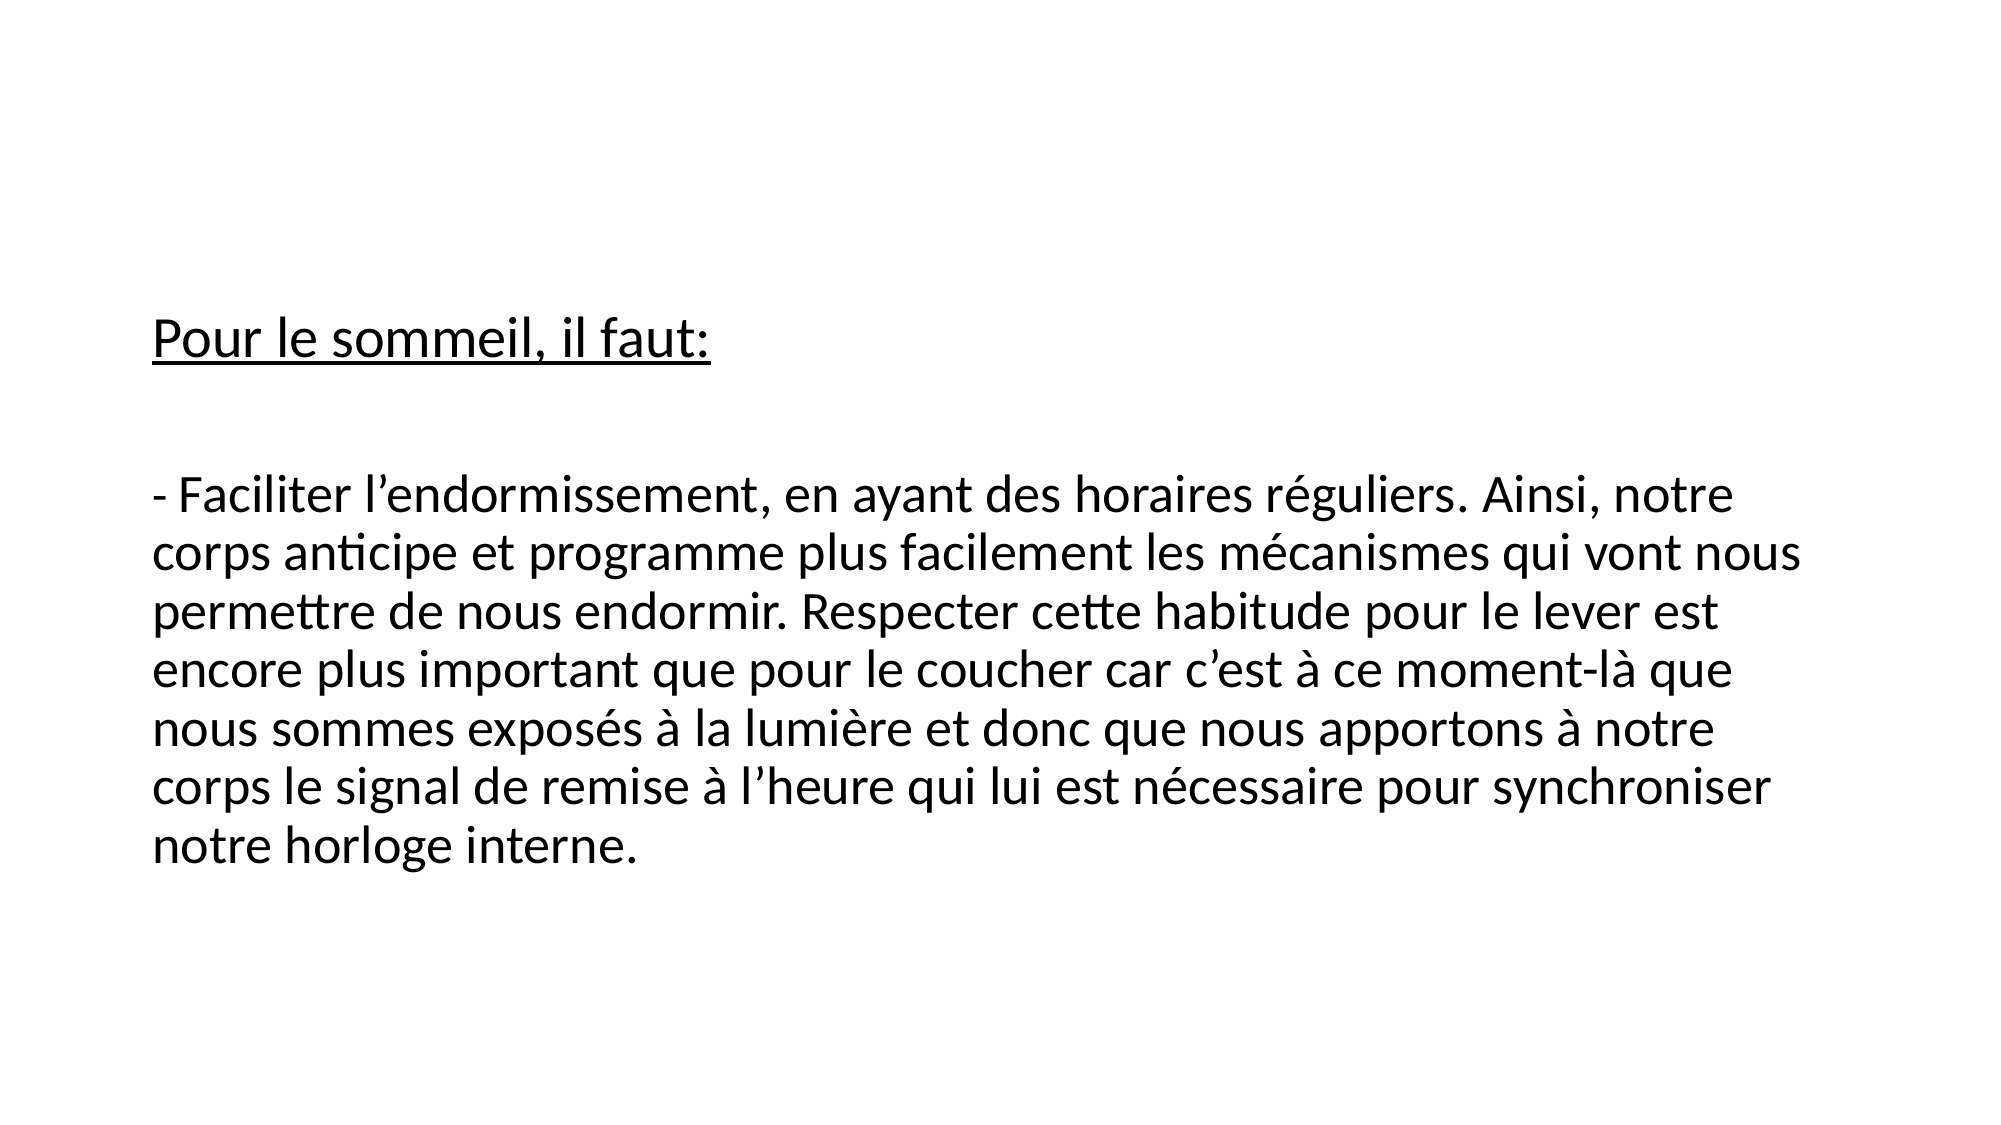

# Pour le sommeil, il faut:
- Faciliter l’endormissement, en ayant des horaires réguliers. Ainsi, notre corps anticipe et programme plus facilement les mécanismes qui vont nous permettre de nous endormir. Respecter cette habitude pour le lever est encore plus important que pour le coucher car c’est à ce moment-là que nous sommes exposés à la lumière et donc que nous apportons à notre corps le signal de remise à l’heure qui lui est nécessaire pour synchroniser notre horloge interne.